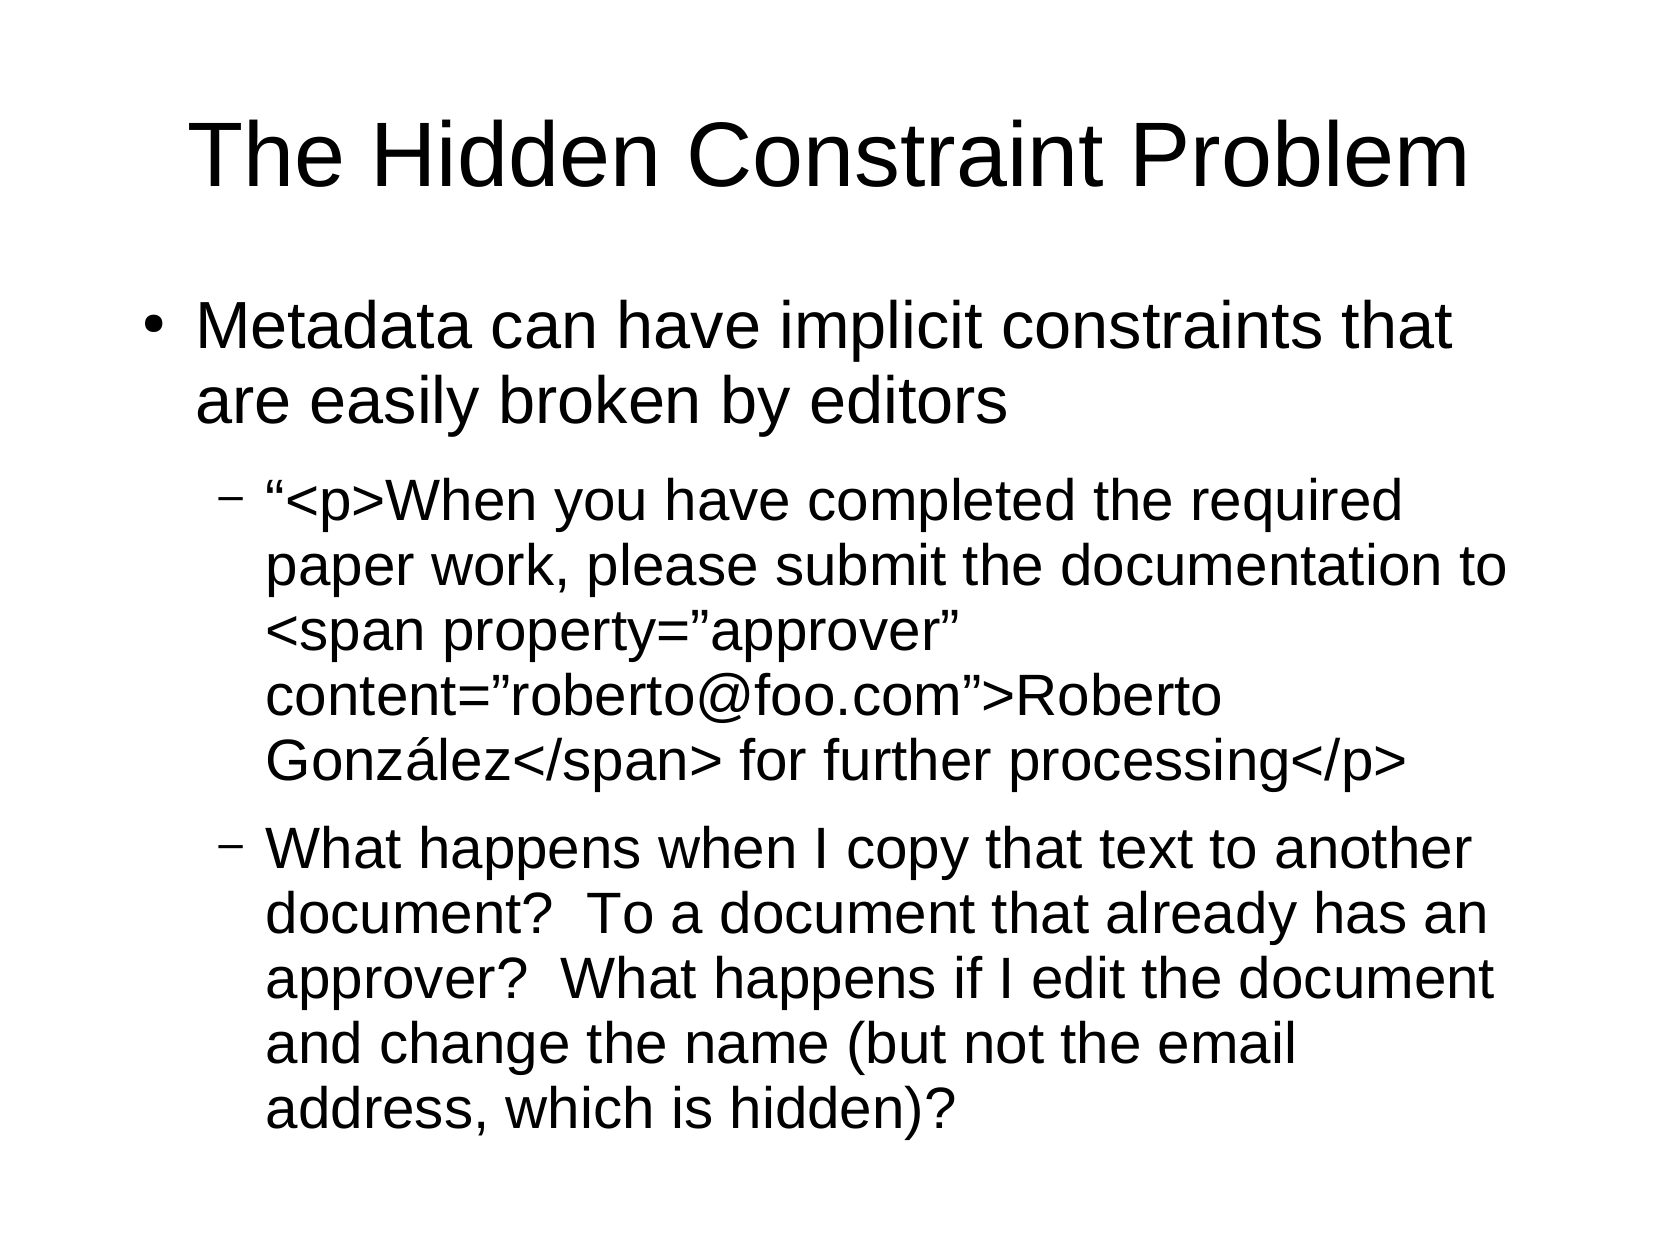

# The Hidden Constraint Problem
Metadata can have implicit constraints that are easily broken by editors
“<p>When you have completed the required paper work, please submit the documentation to <span property=”approver” content=”roberto@foo.com”>Roberto González</span> for further processing</p>
What happens when I copy that text to another document? To a document that already has an approver? What happens if I edit the document and change the name (but not the email address, which is hidden)?